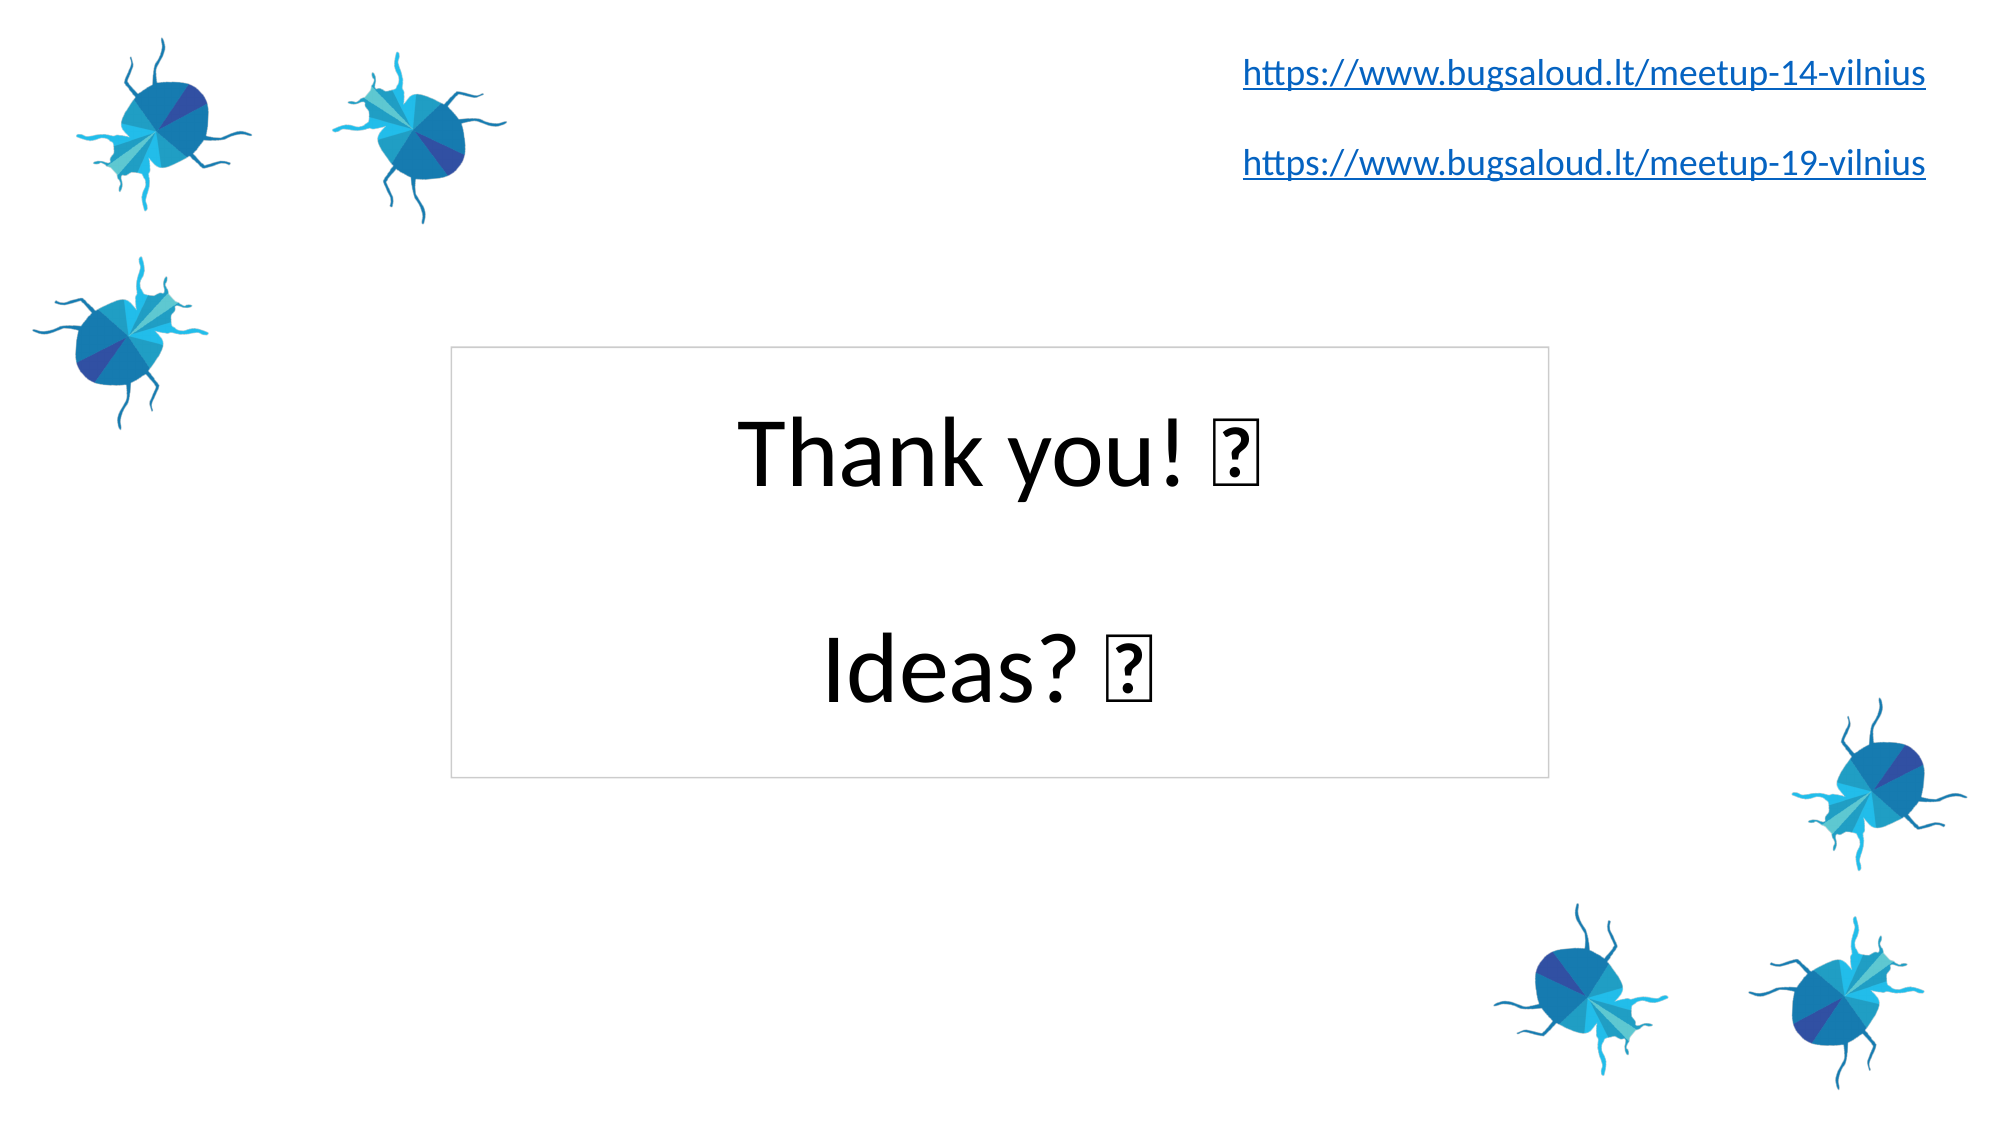

https://www.bugsaloud.lt/meetup-14-vilnius
https://www.bugsaloud.lt/meetup-19-vilnius
# Thank you! 💙 Ideas? 💡